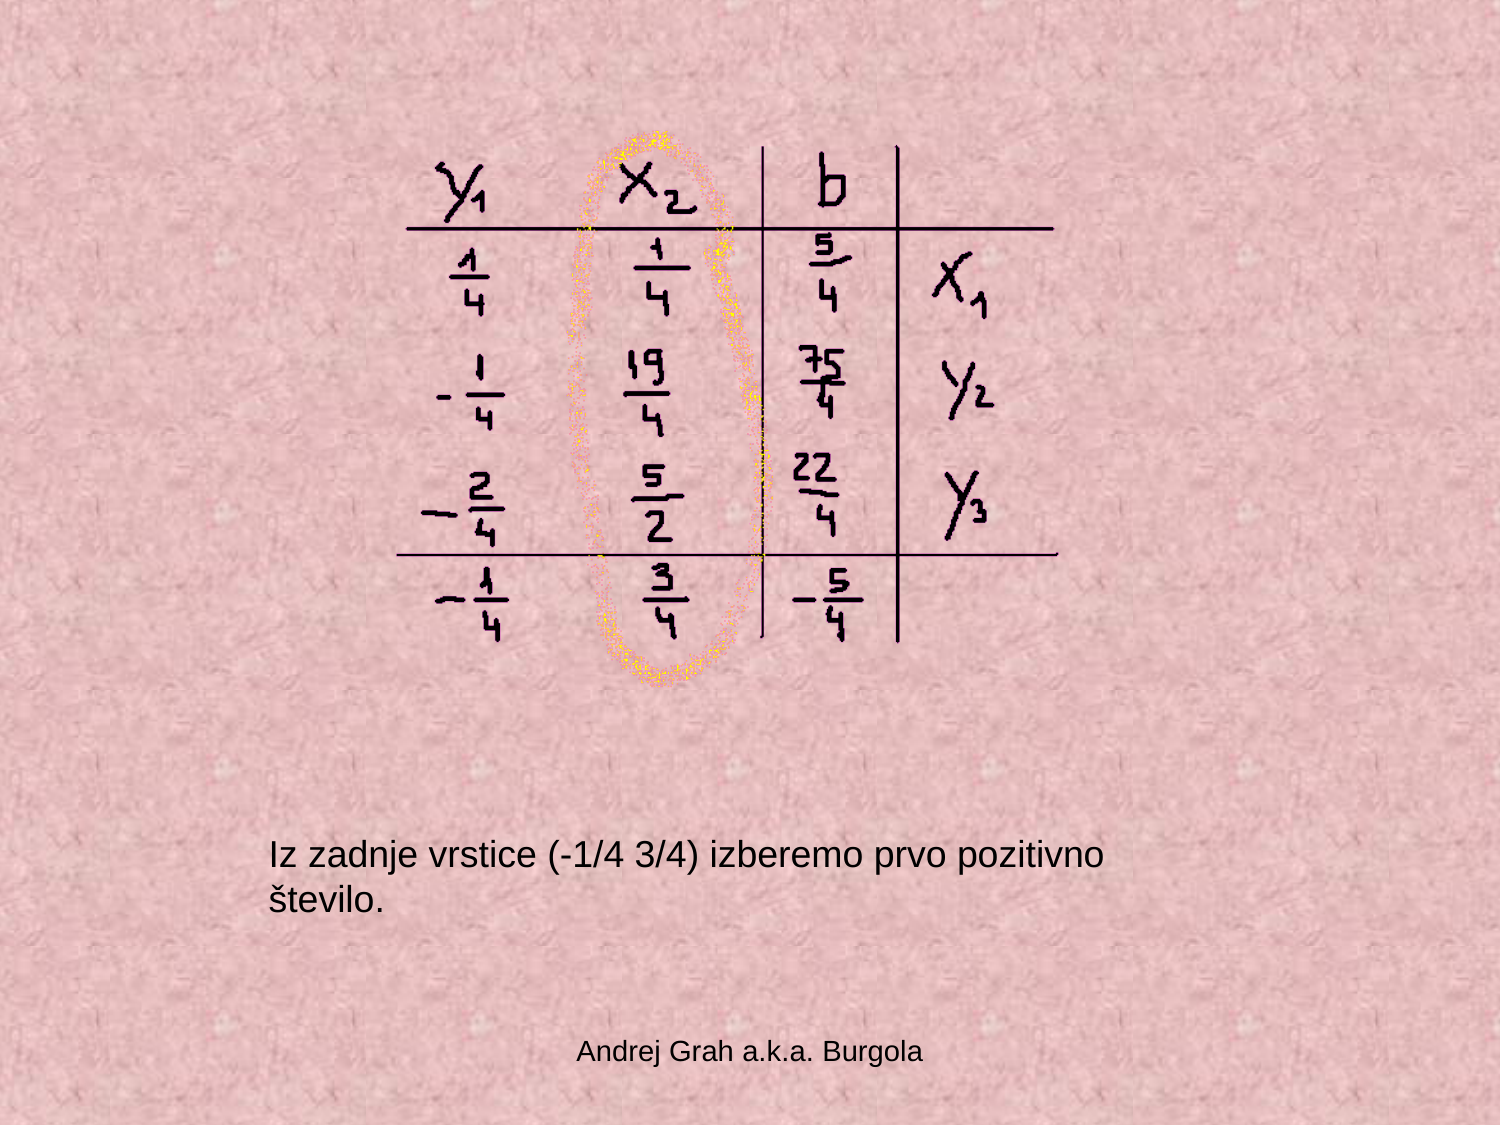

Iz zadnje vrstice (-1/4 3/4) izberemo prvo pozitivno število.
Andrej Grah a.k.a. Burgola